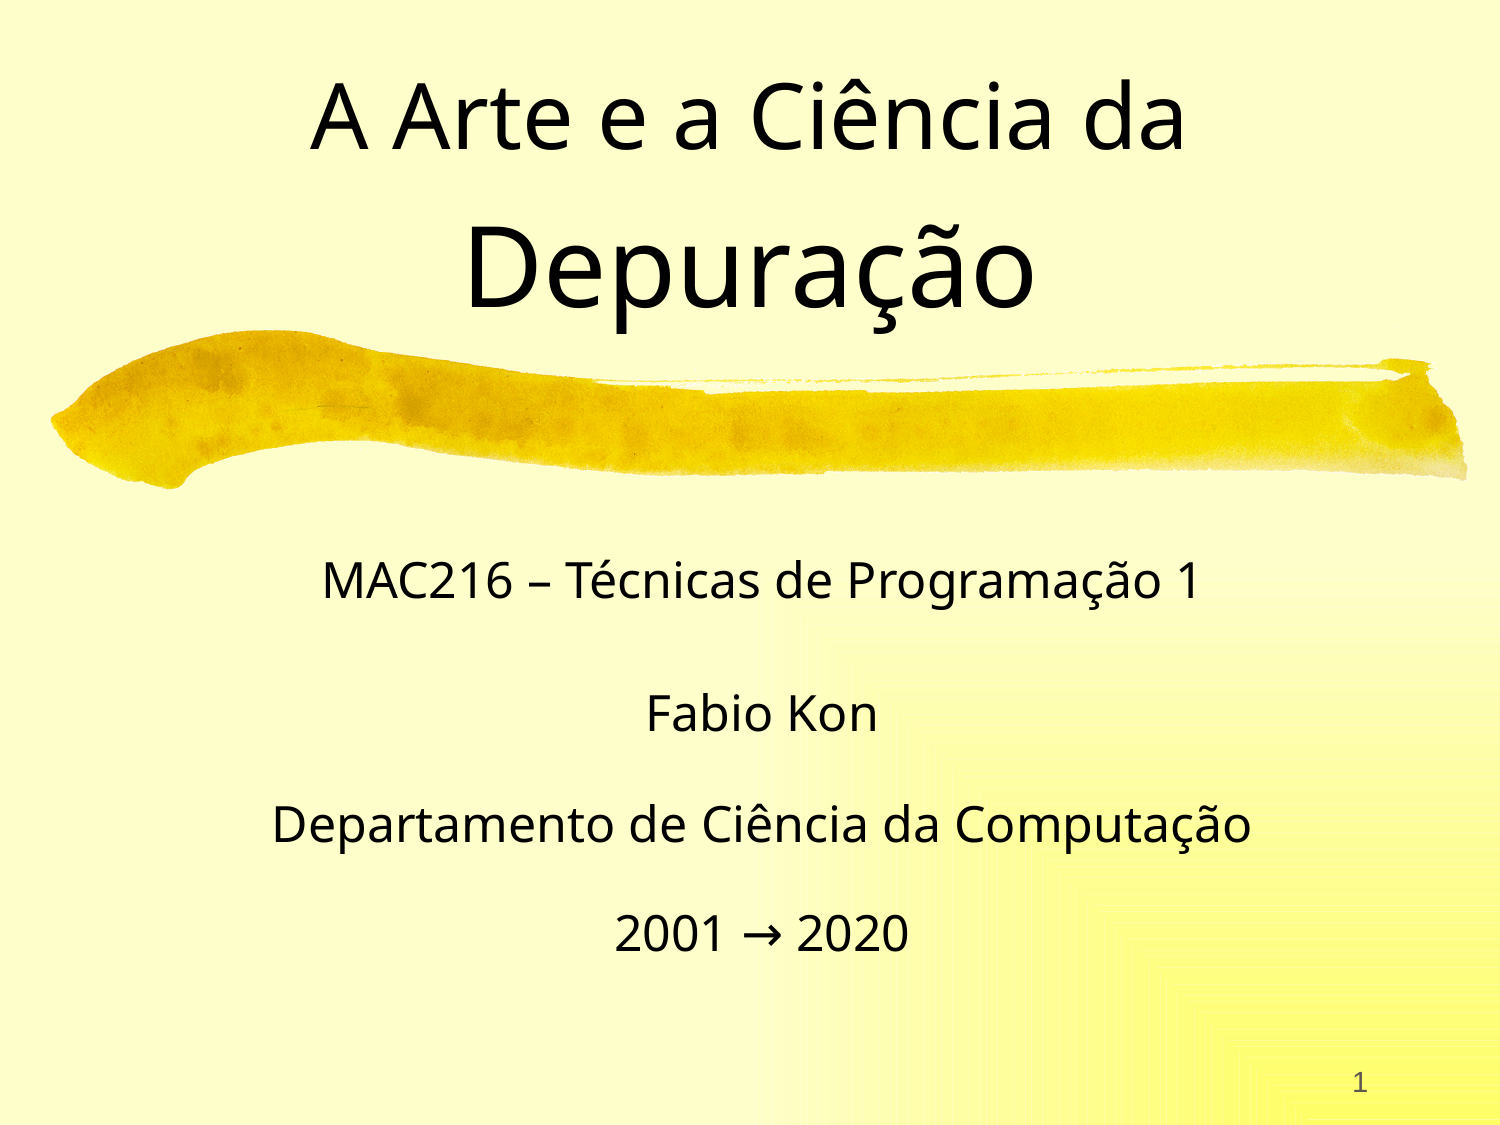

# A Arte e a Ciência da Depuração
MAC216 – Técnicas de Programação 1
Fabio Kon
Departamento de Ciência da Computação
2001 → 2020
1